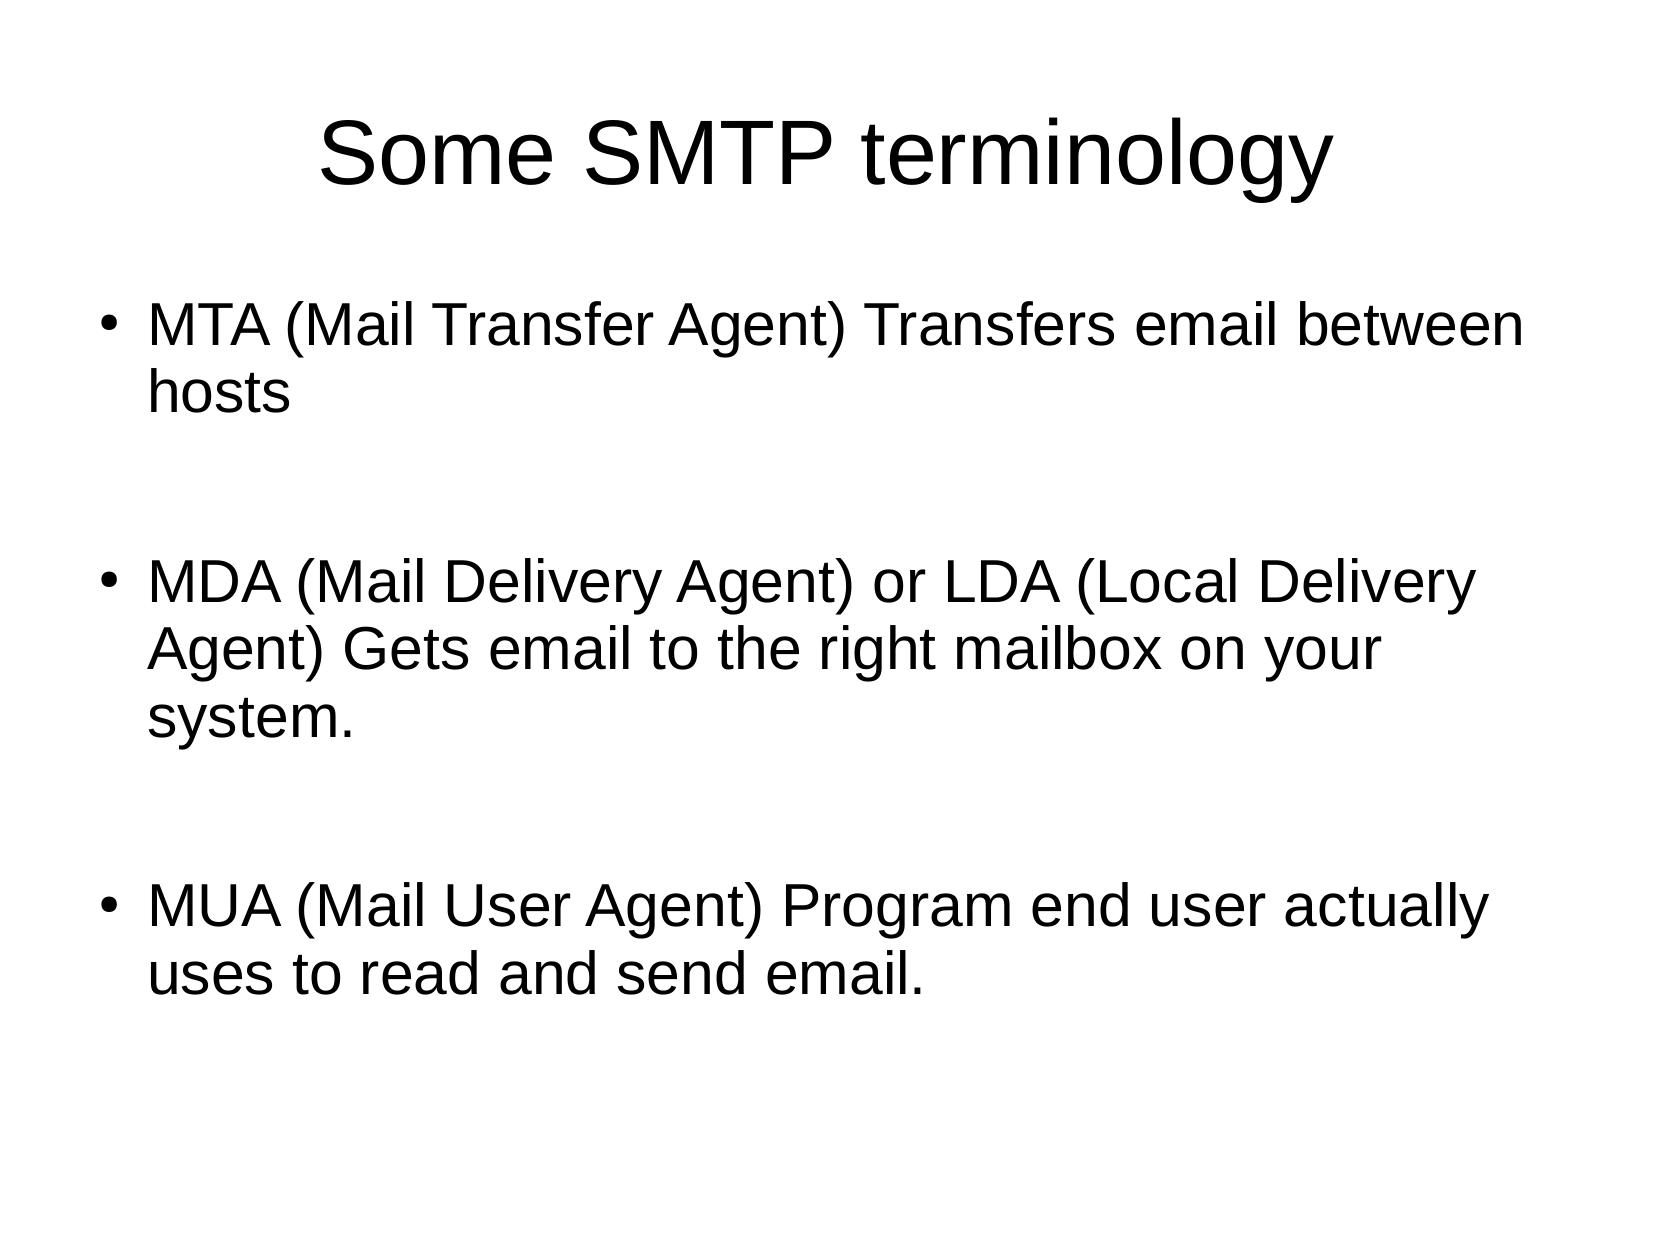

# Some SMTP terminology
MTA (Mail Transfer Agent) Transfers email between hosts
MDA (Mail Delivery Agent) or LDA (Local Delivery Agent) Gets email to the right mailbox on your system.
MUA (Mail User Agent) Program end user actually uses to read and send email.